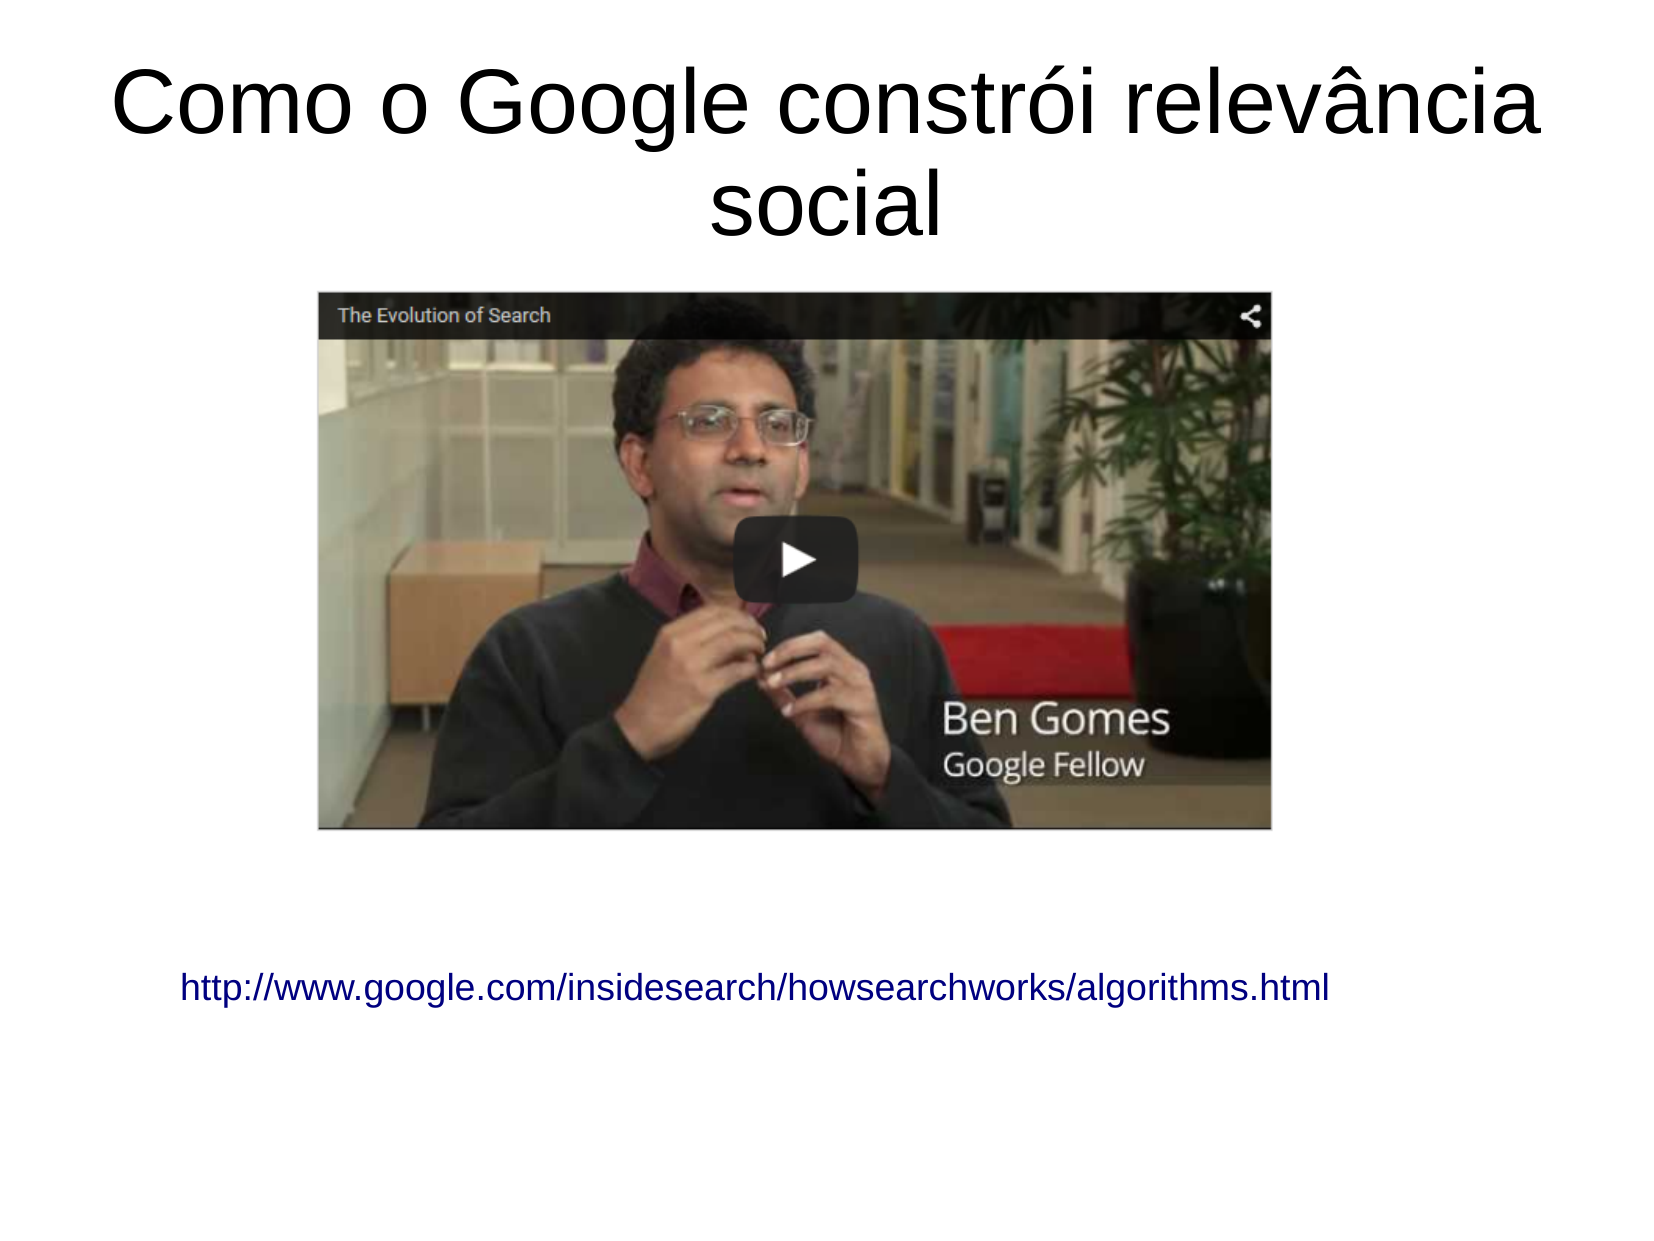

# Como o Google constrói relevância social
http://www.google.com/insidesearch/howsearchworks/algorithms.html